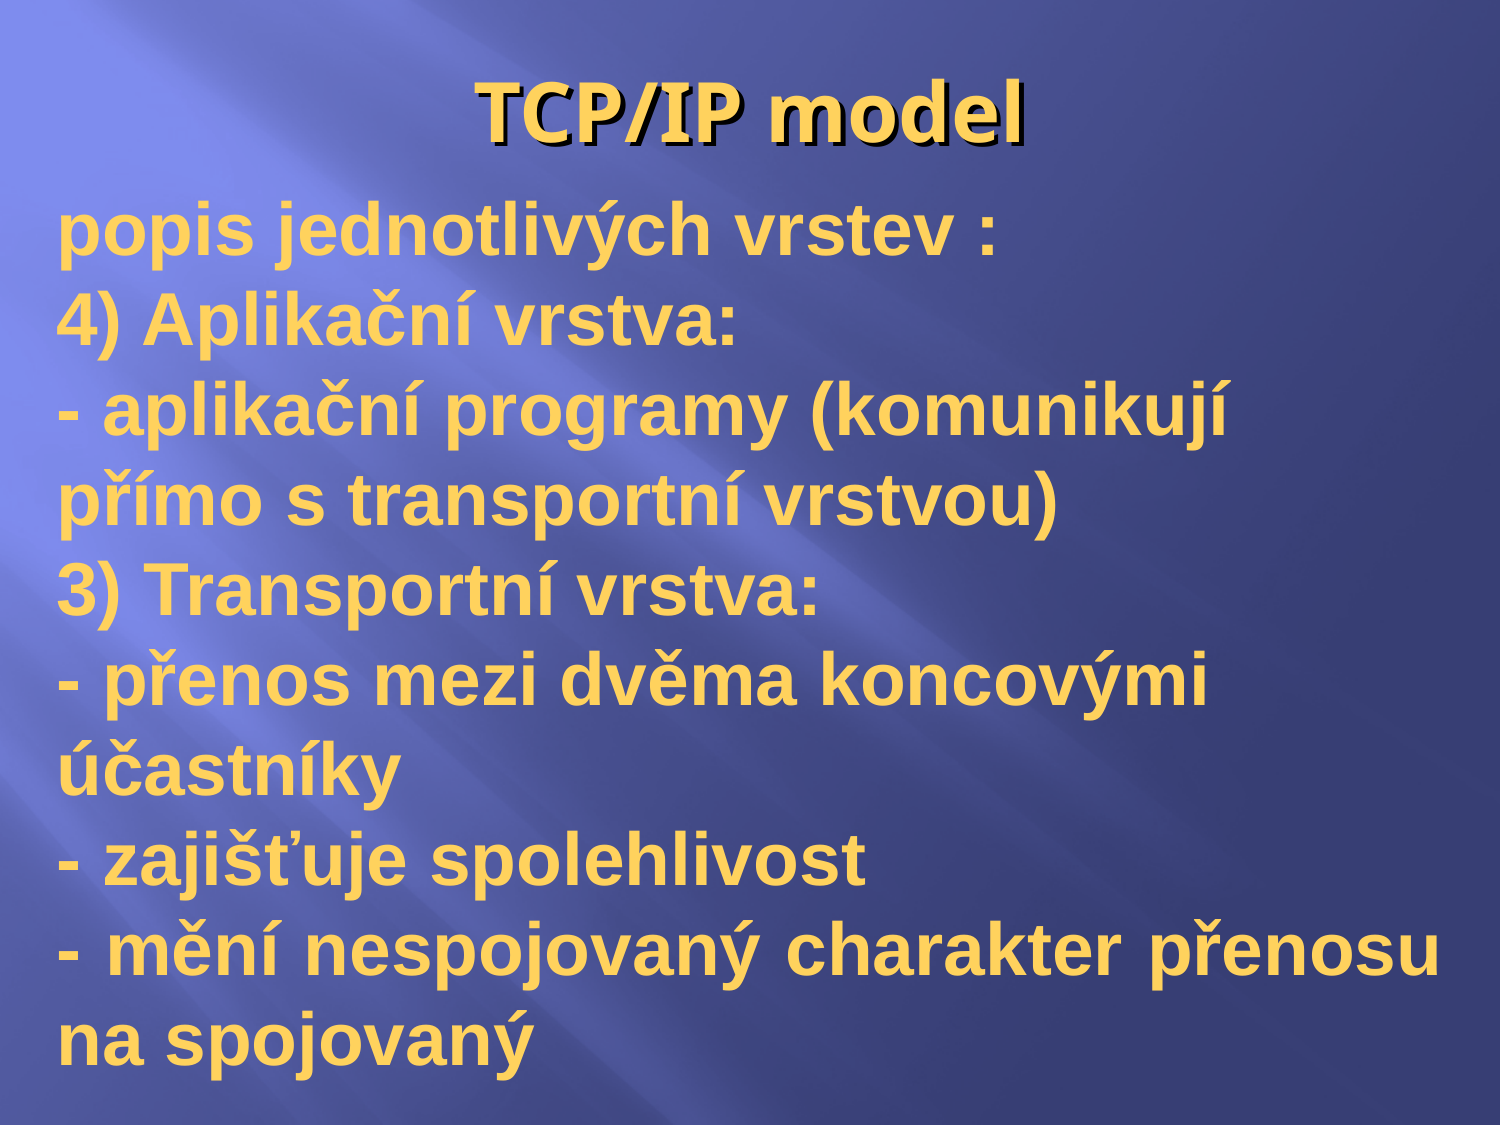

# TCP/IP model
popis jednotlivých vrstev :
4) Aplikační vrstva:
- aplikační programy (komunikují
přímo s transportní vrstvou)
3) Transportní vrstva:
- přenos mezi dvěma koncovými
účastníky
- zajišťuje spolehlivost
- mění nespojovaný charakter přenosu na spojovaný